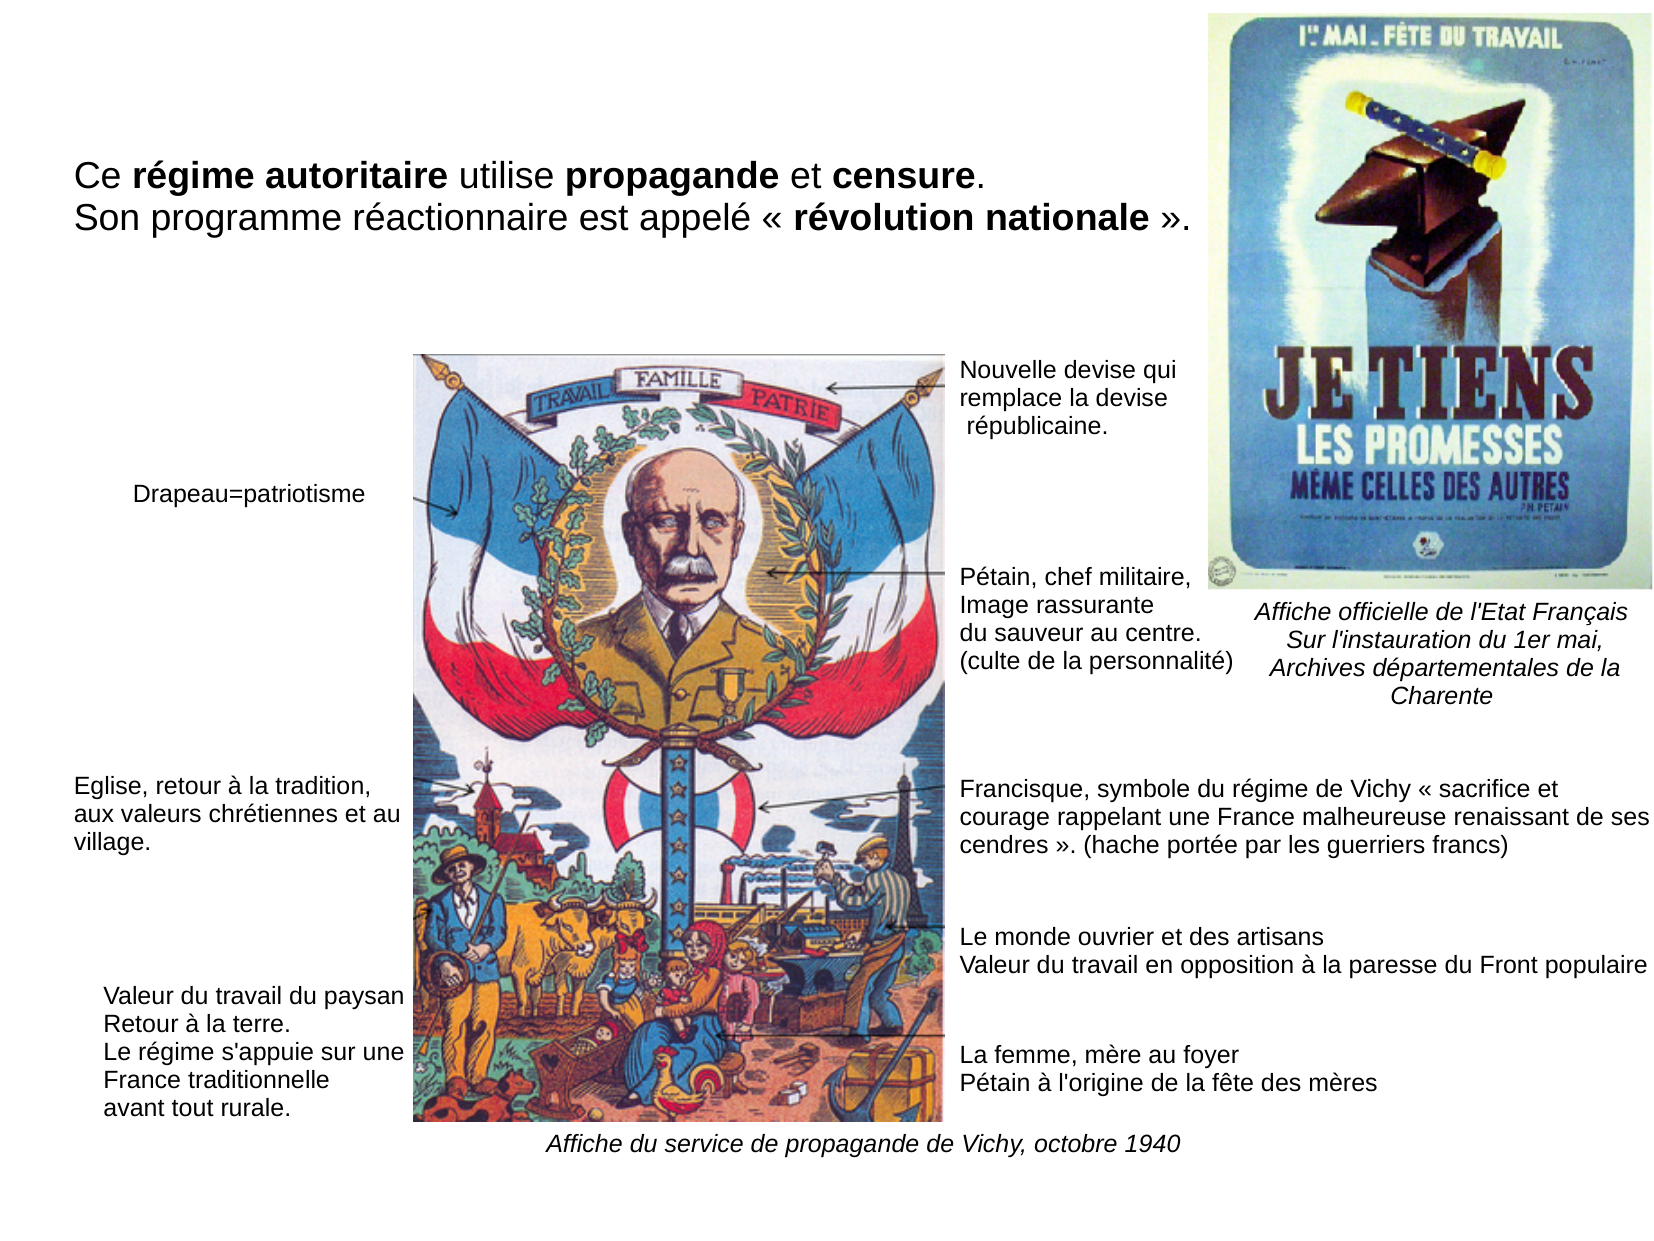

Ce régime autoritaire utilise propagande et censure.
Son programme réactionnaire est appelé « révolution nationale ».
Nouvelle devise qui
remplace la devise
 républicaine.
Drapeau=patriotisme
Pétain, chef militaire,
Image rassurante
du sauveur au centre.
(culte de la personnalité)
Affiche officielle de l'Etat Français
Sur l'instauration du 1er mai,
Archives départementales de la
Charente
Eglise, retour à la tradition,
aux valeurs chrétiennes et au village.
Francisque, symbole du régime de Vichy « sacrifice et
courage rappelant une France malheureuse renaissant de ses
cendres ». (hache portée par les guerriers francs)
Le monde ouvrier et des artisans
Valeur du travail en opposition à la paresse du Front populaire
Valeur du travail du paysan
Retour à la terre.
Le régime s'appuie sur une
France traditionnelle
avant tout rurale.
La femme, mère au foyer
Pétain à l'origine de la fête des mères
Affiche du service de propagande de Vichy, octobre 1940